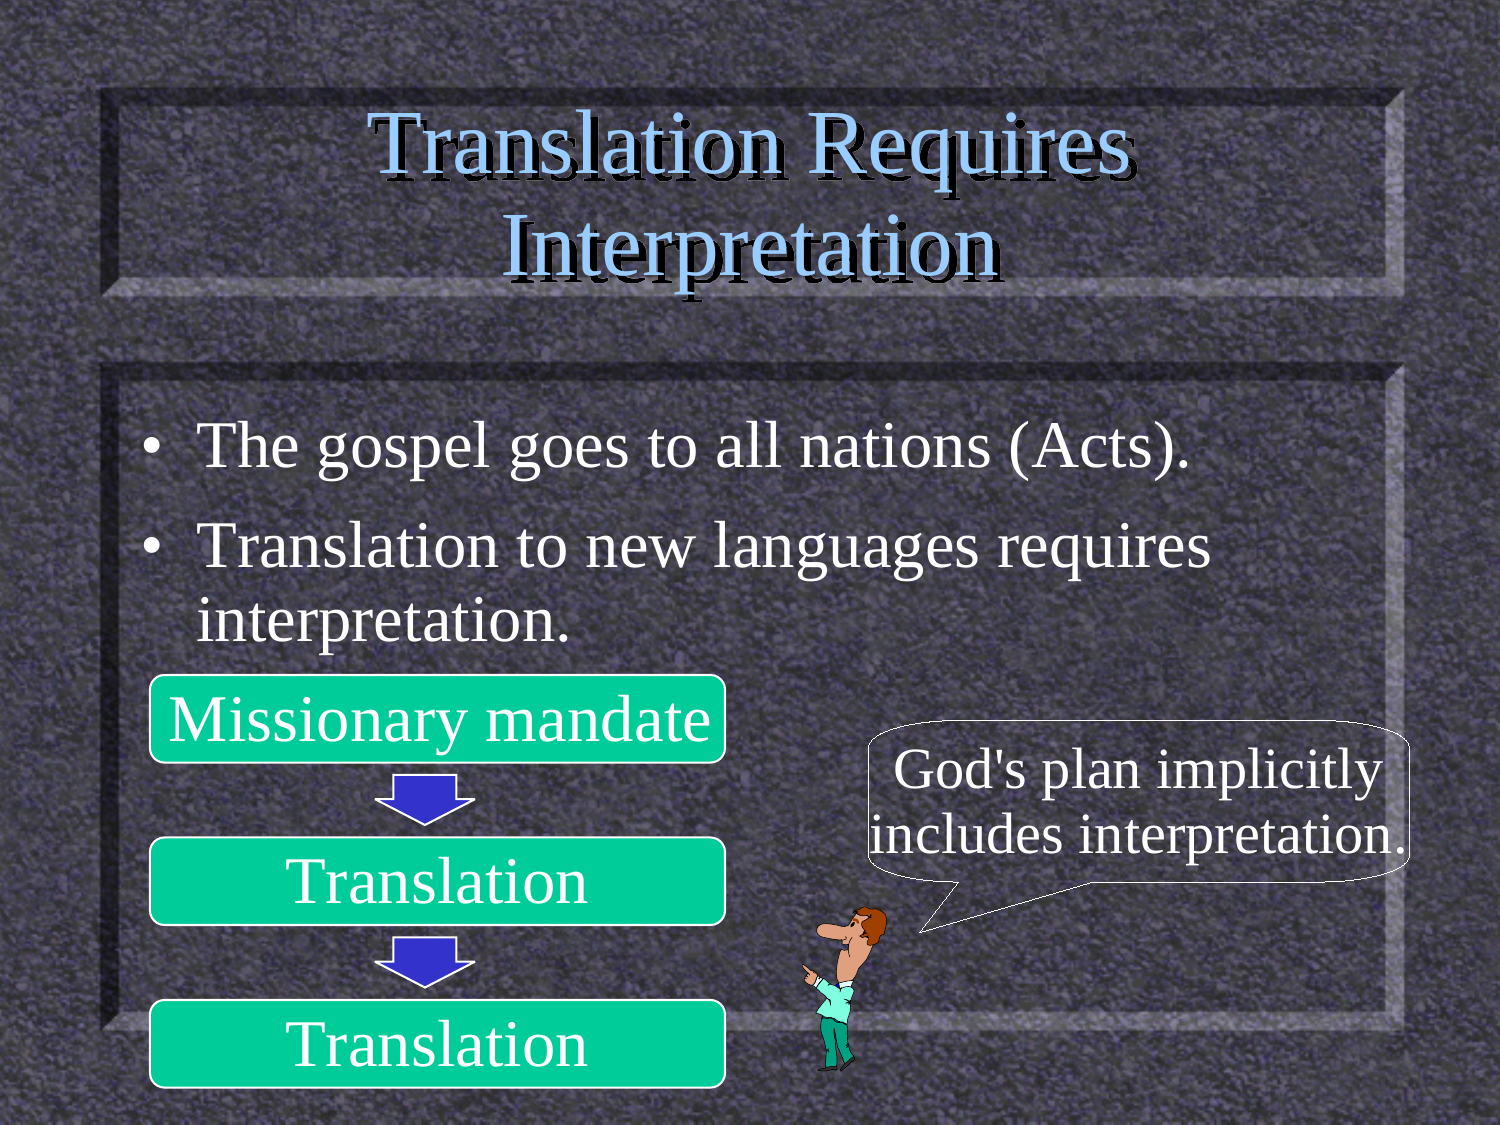

# Translation Requires Interpretation
The gospel goes to all nations (Acts).
Translation to new languages requires interpretation.
Missionary mandate
God's plan implicitly
includes interpretation.
Translation
Translation